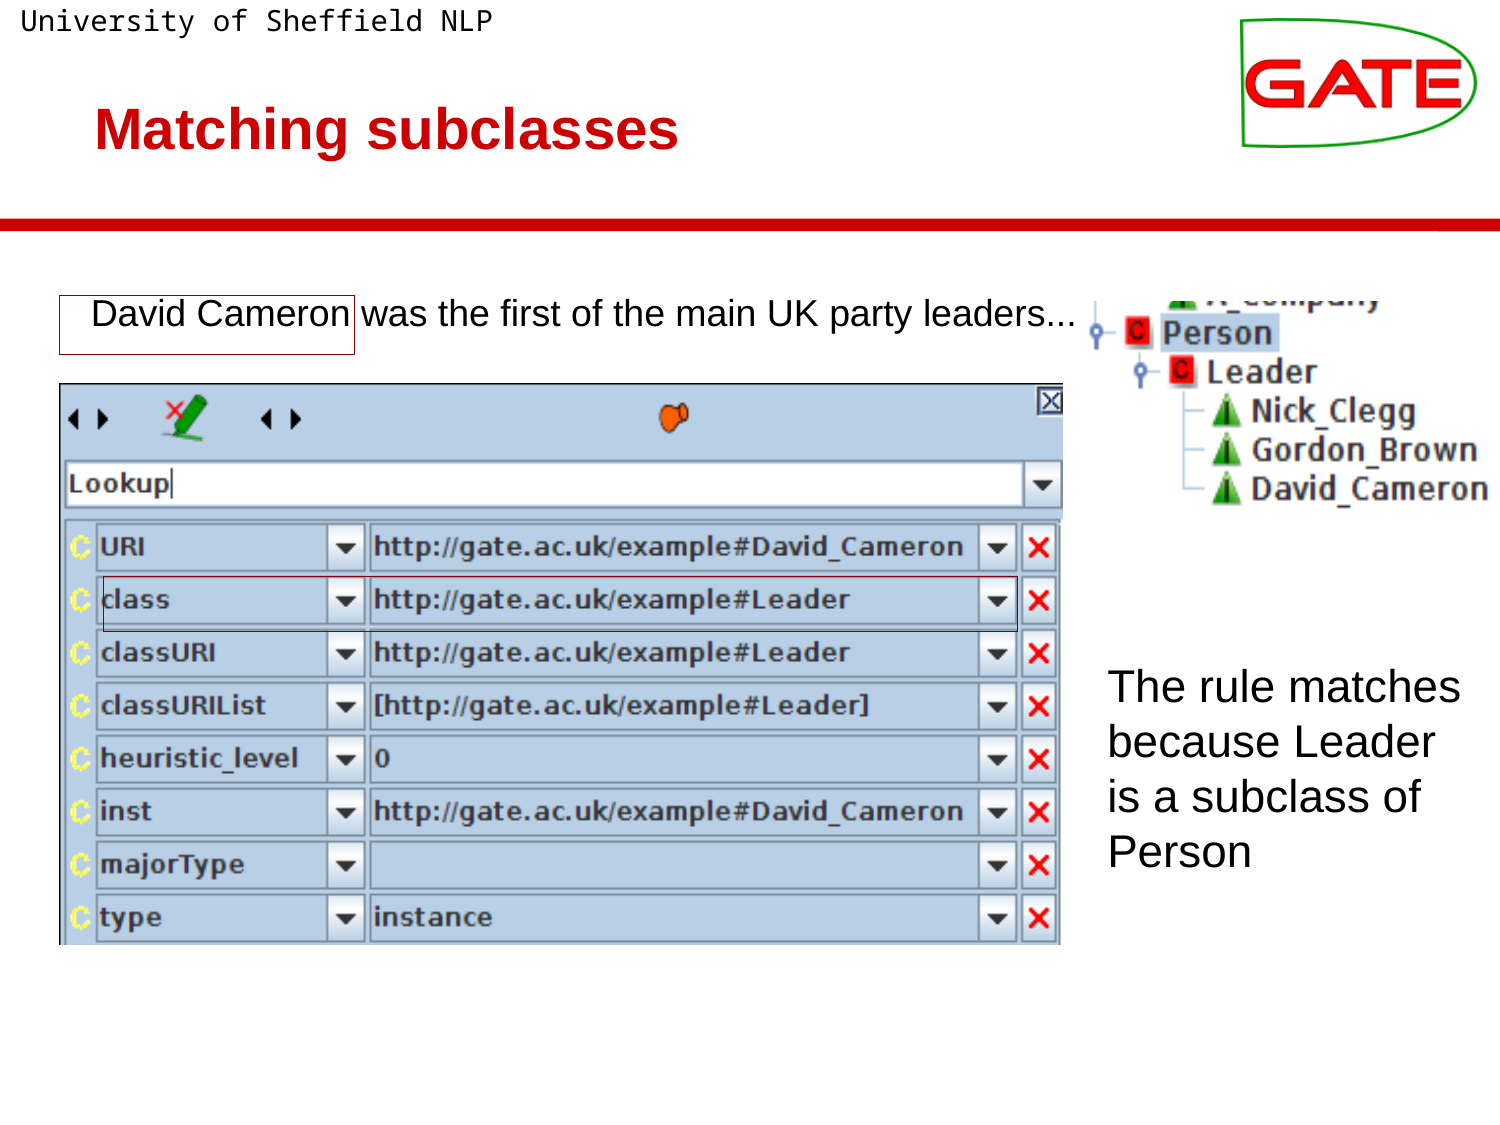

# Matching subclasses
David Cameron was the first of the main UK party leaders...
The rule matches because Leader is a subclass of Person